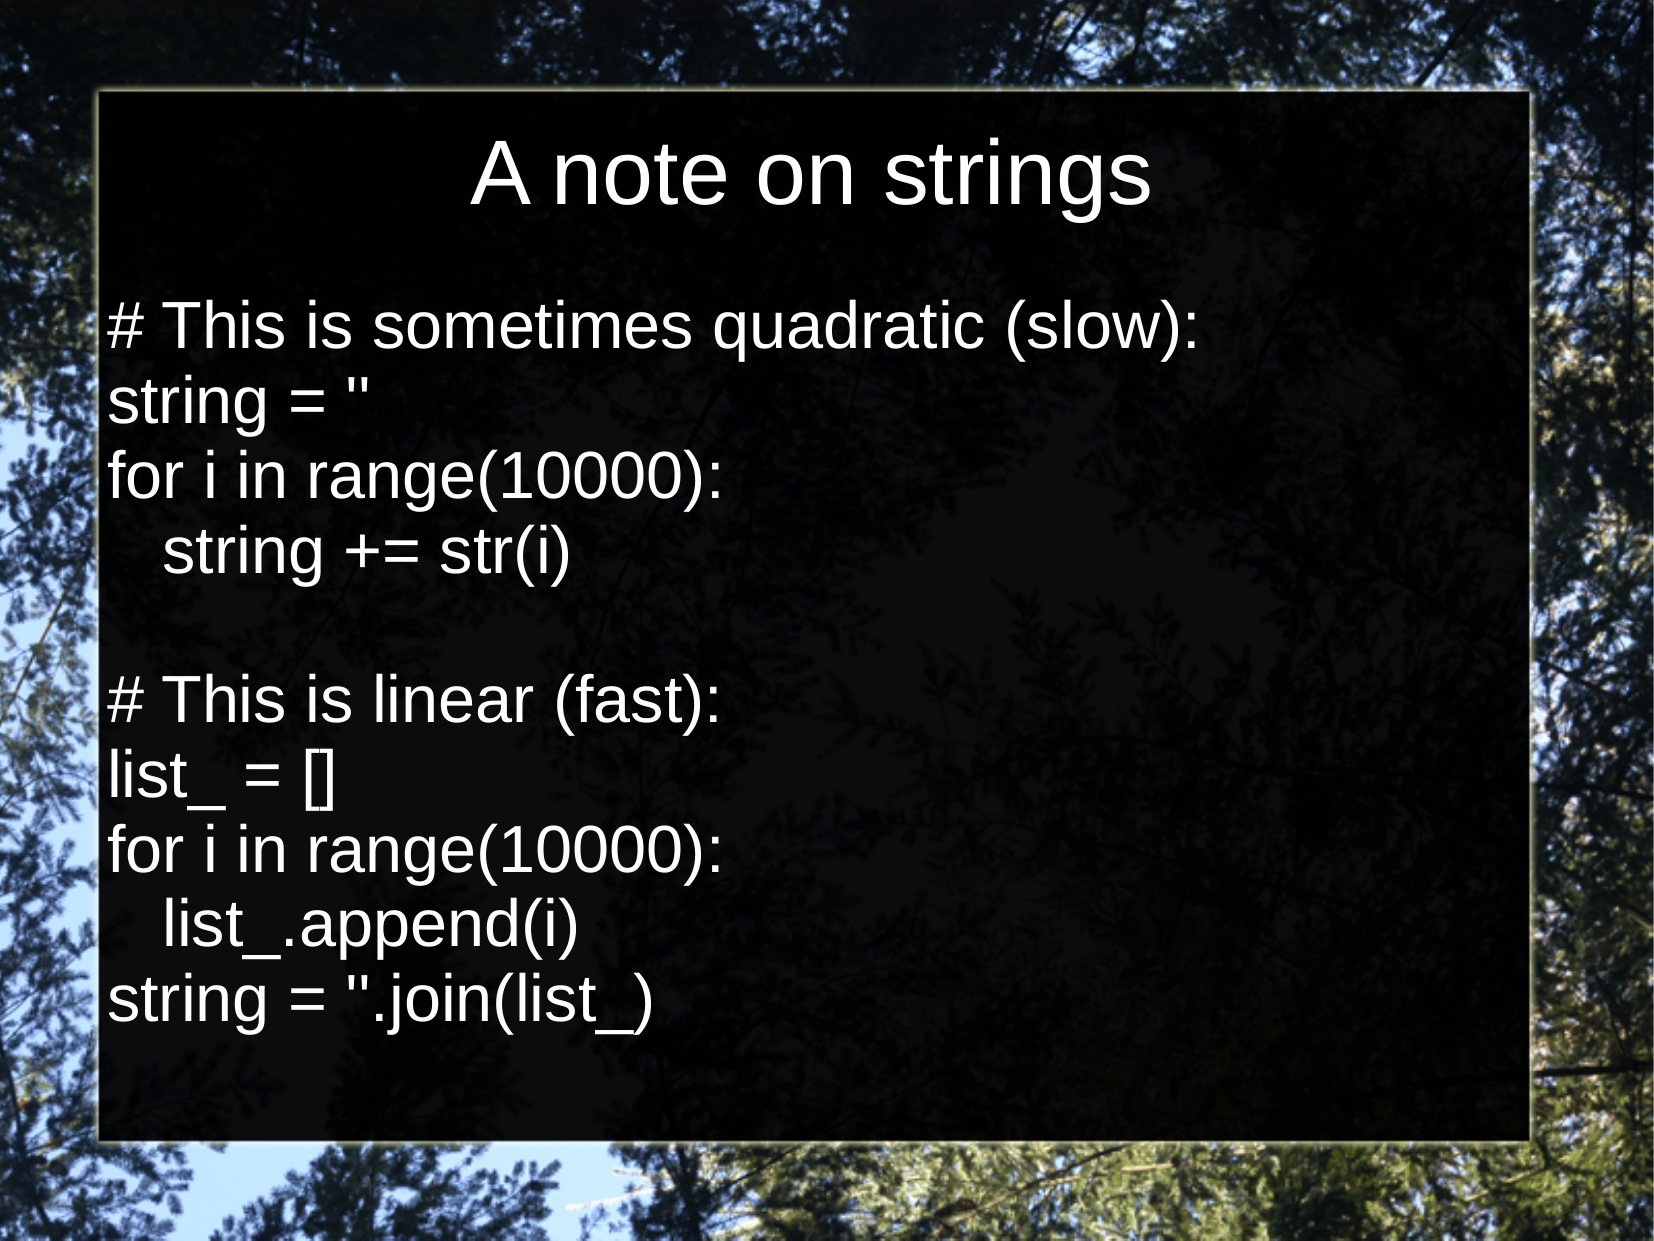

# A note on strings
 # This is sometimes quadratic (slow):
 string = ''
 for i in range(10000):
 string += str(i)
 # This is linear (fast):
 list_ = []
 for i in range(10000):
 list_.append(i)
 string = ''.join(list_)